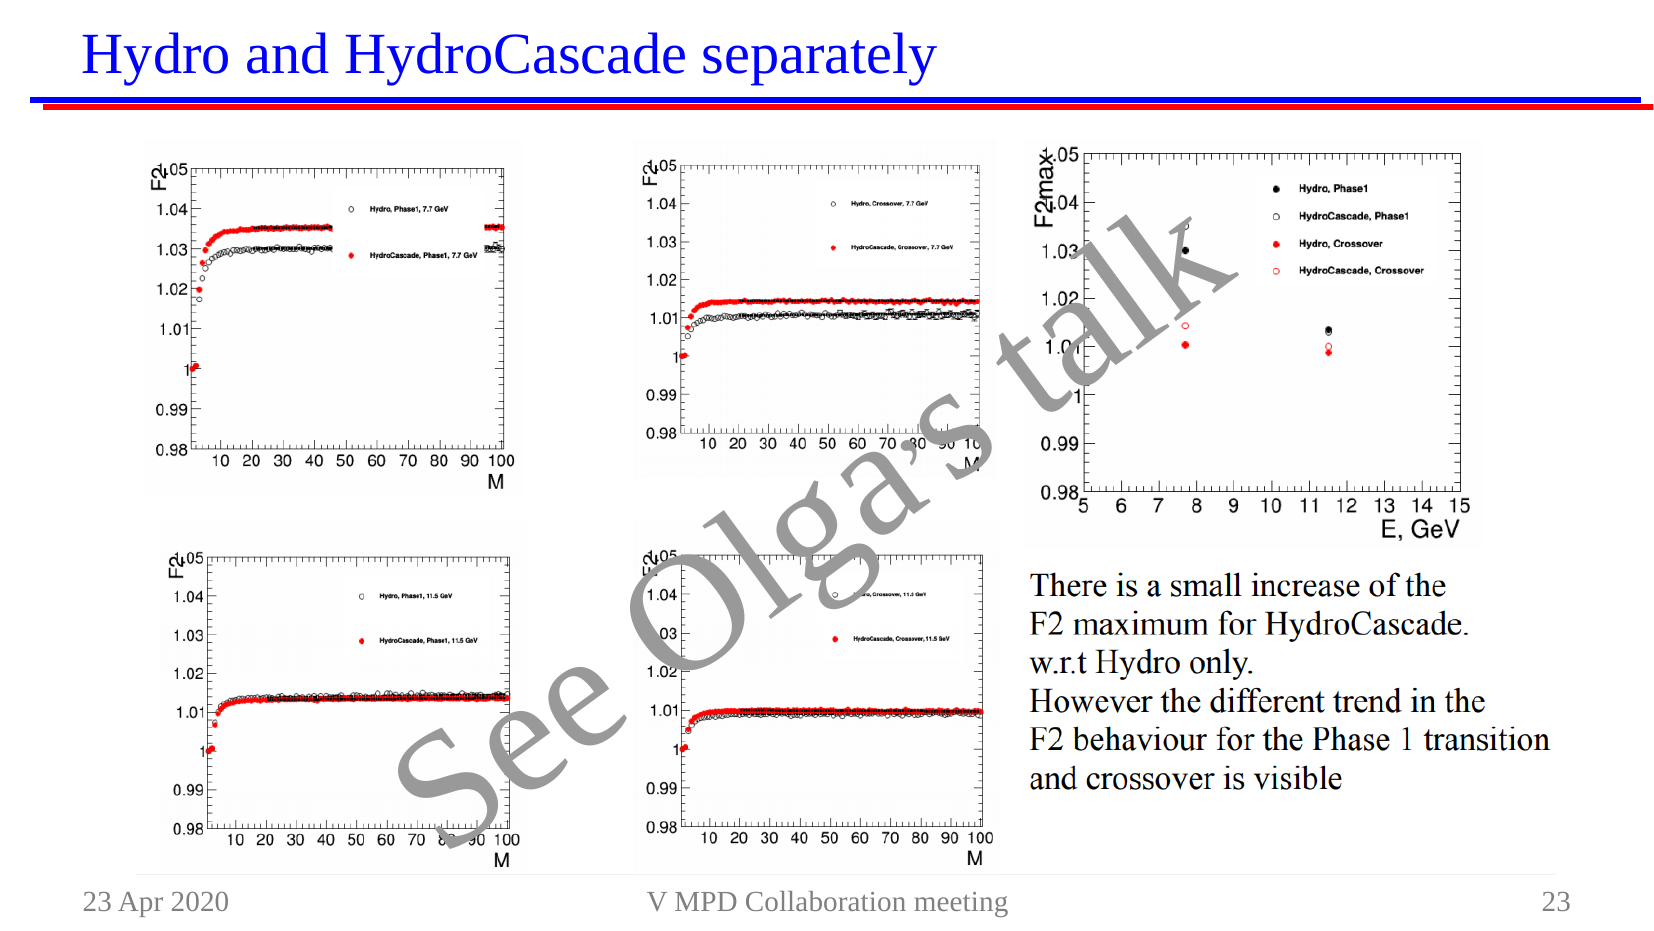

# Hydro and HydroCascade separately
See Olga,s talk
23 Apr 2020
V MPD Collaboration meeting
23